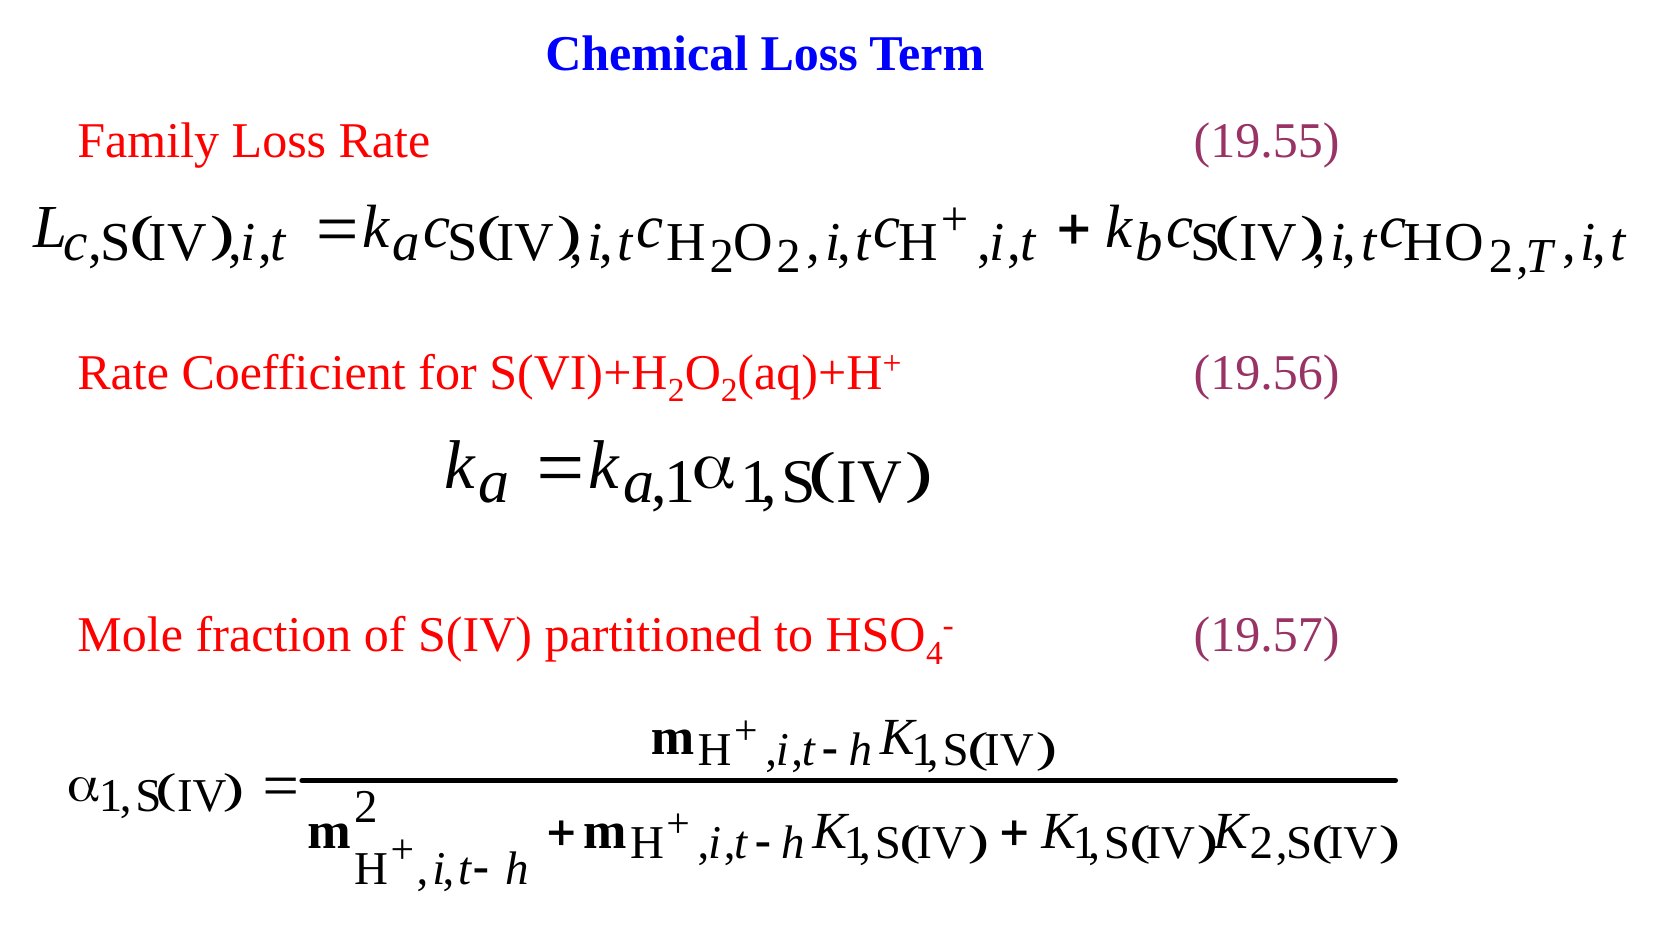

# Chemical Loss Term
Family Loss Rate	(19.55)
Rate Coefficient for S(VI)+H2O2(aq)+H+	(19.56)
Mole fraction of S(IV) partitioned to HSO4-	(19.57)